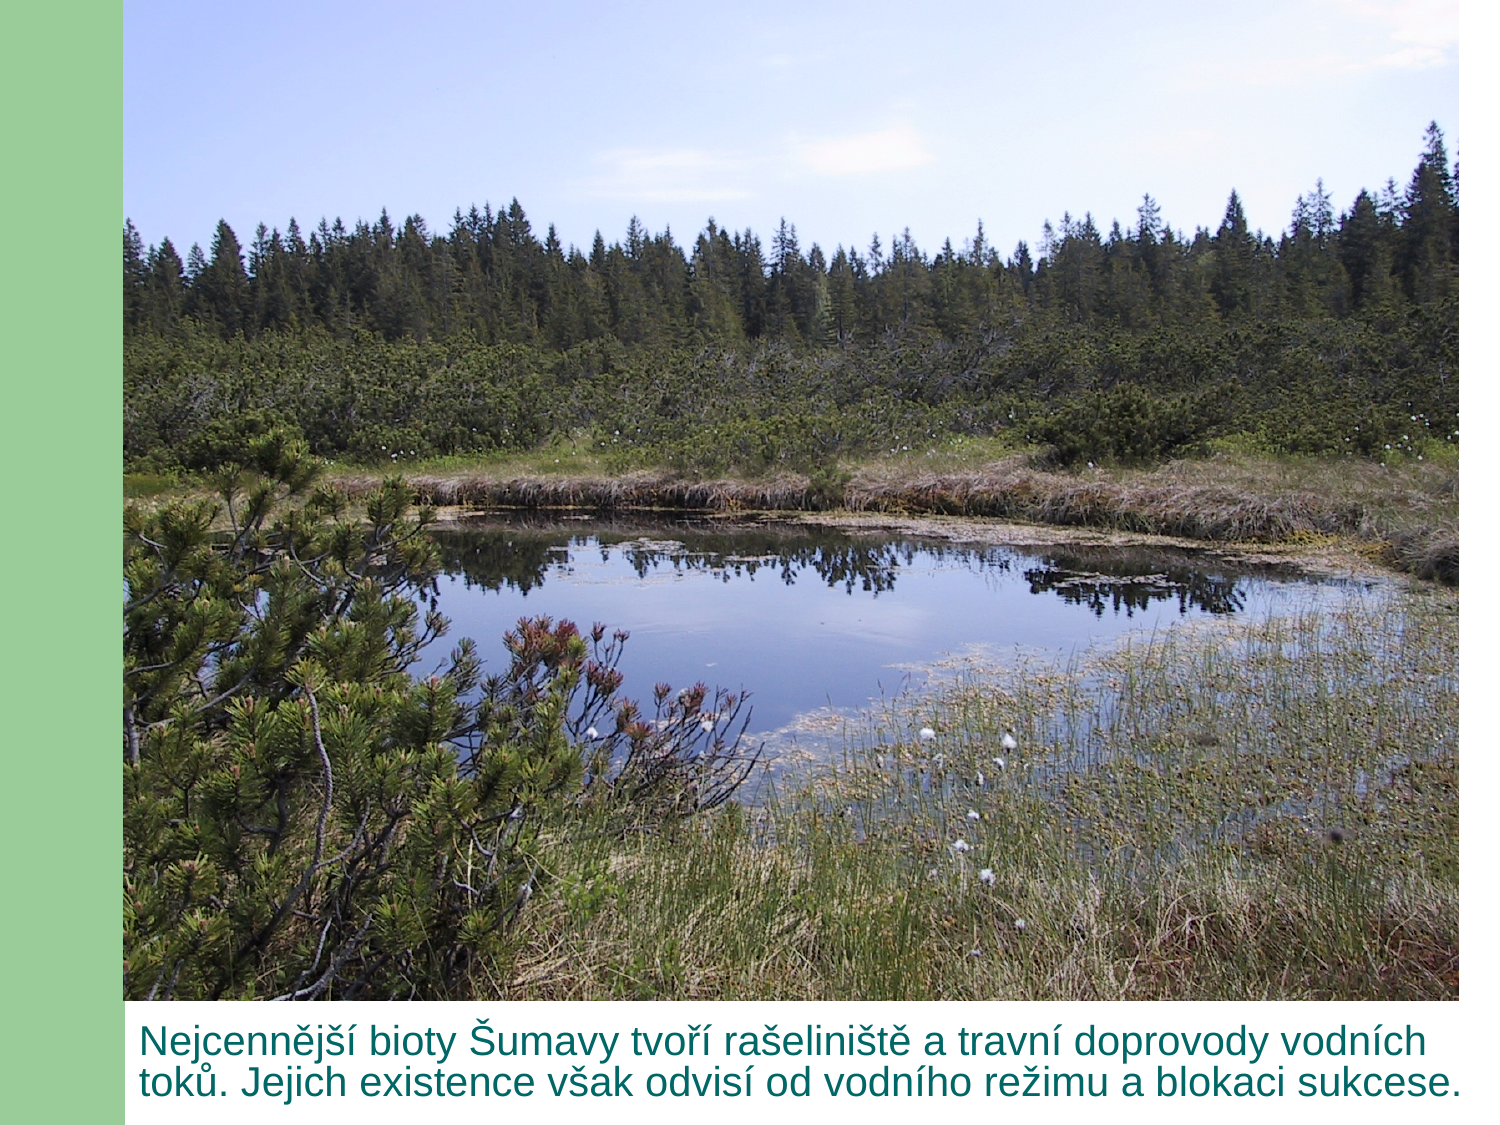

# Nejcennější bioty Šumavy tvoří rašeliniště a travní doprovody vodních toků. Jejich existence však odvisí od vodního režimu a blokaci sukcese.